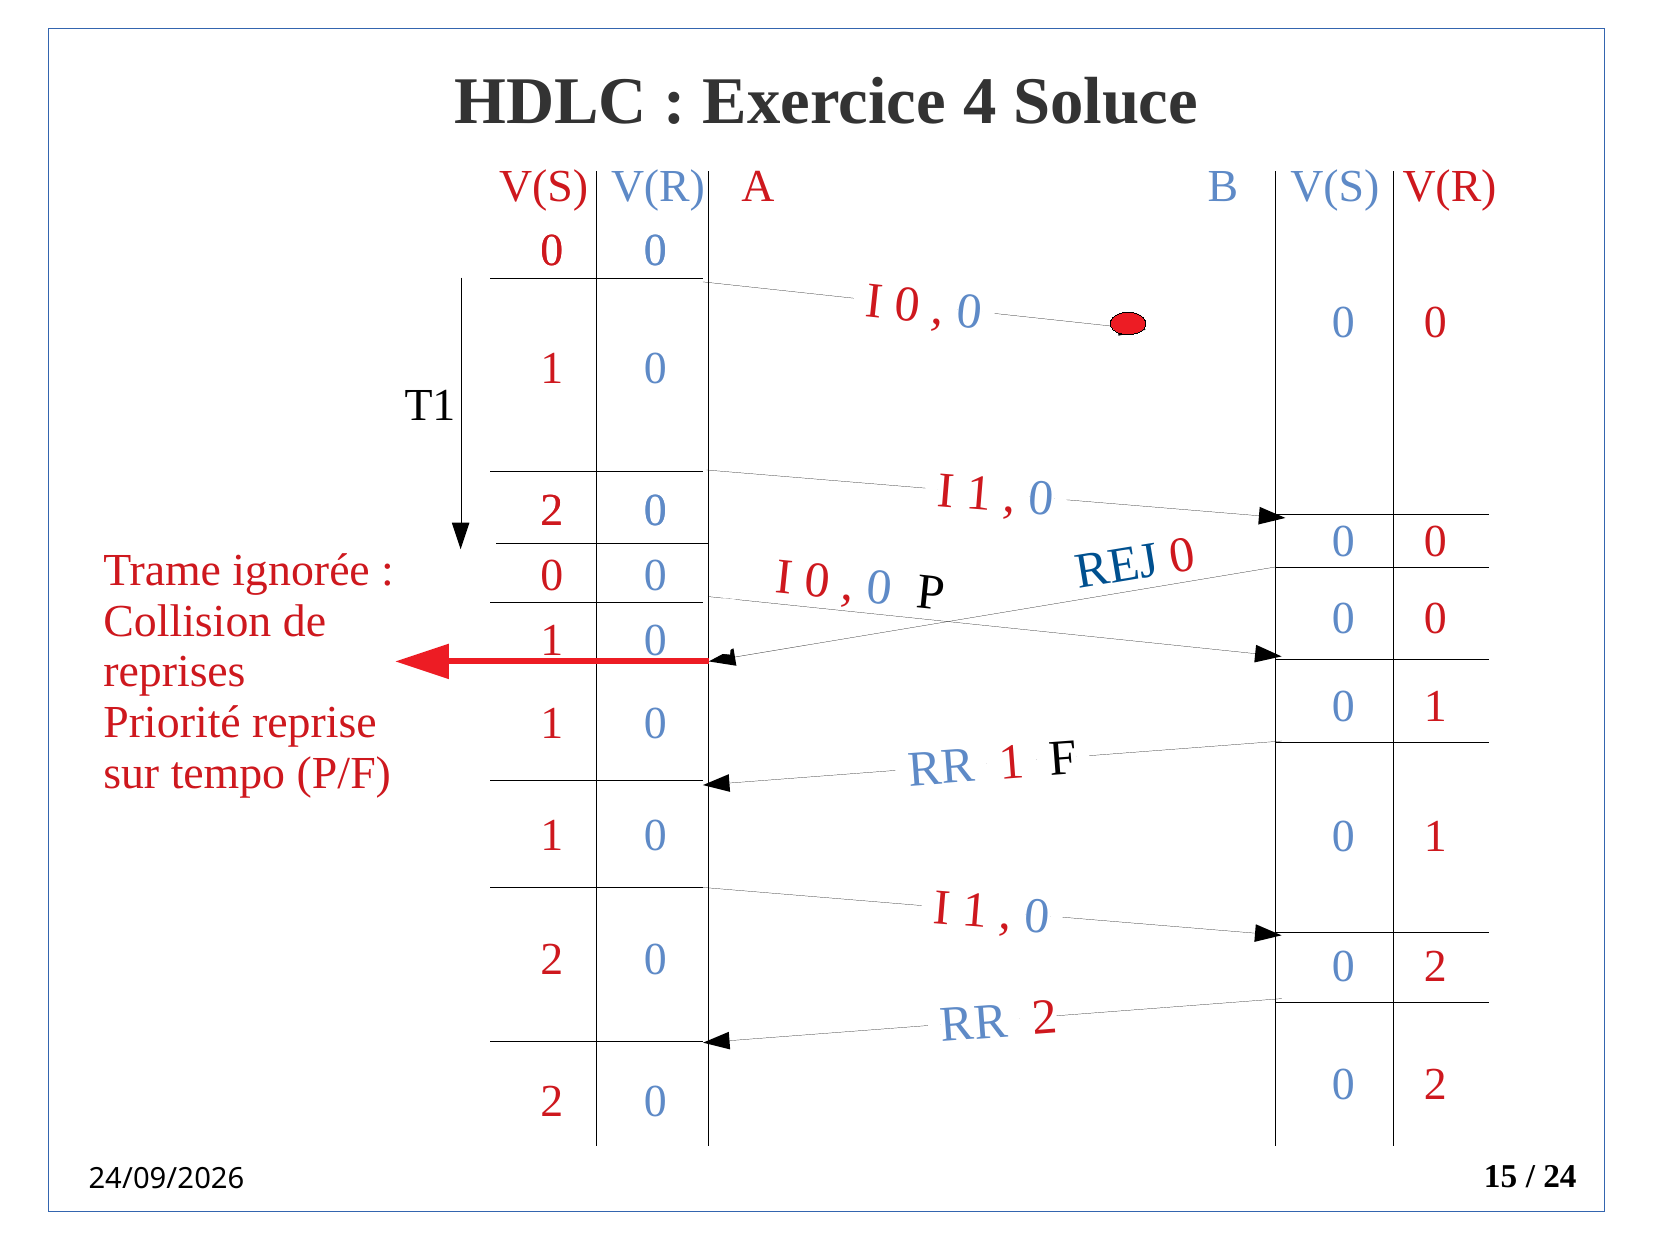

# HDLC : Exercice 4 Soluce
V(S) V(R)
A
B
V(S) V(R)
0 0
0 0
 I 0 , 0
0 0
1 0
T1
 I 1 , 0
2 0
2 0
0 0
Trame ignorée :
Collision de reprises
Priorité reprise sur tempo (P/F)
0 0
REJ 0
0 0
 I 0 , 0 P
1 0
0 1
1 0
 RR 1 F
1 0
0 1
 I 1 , 0
2 0
0 2
 RR 2
0 2
2 0
15